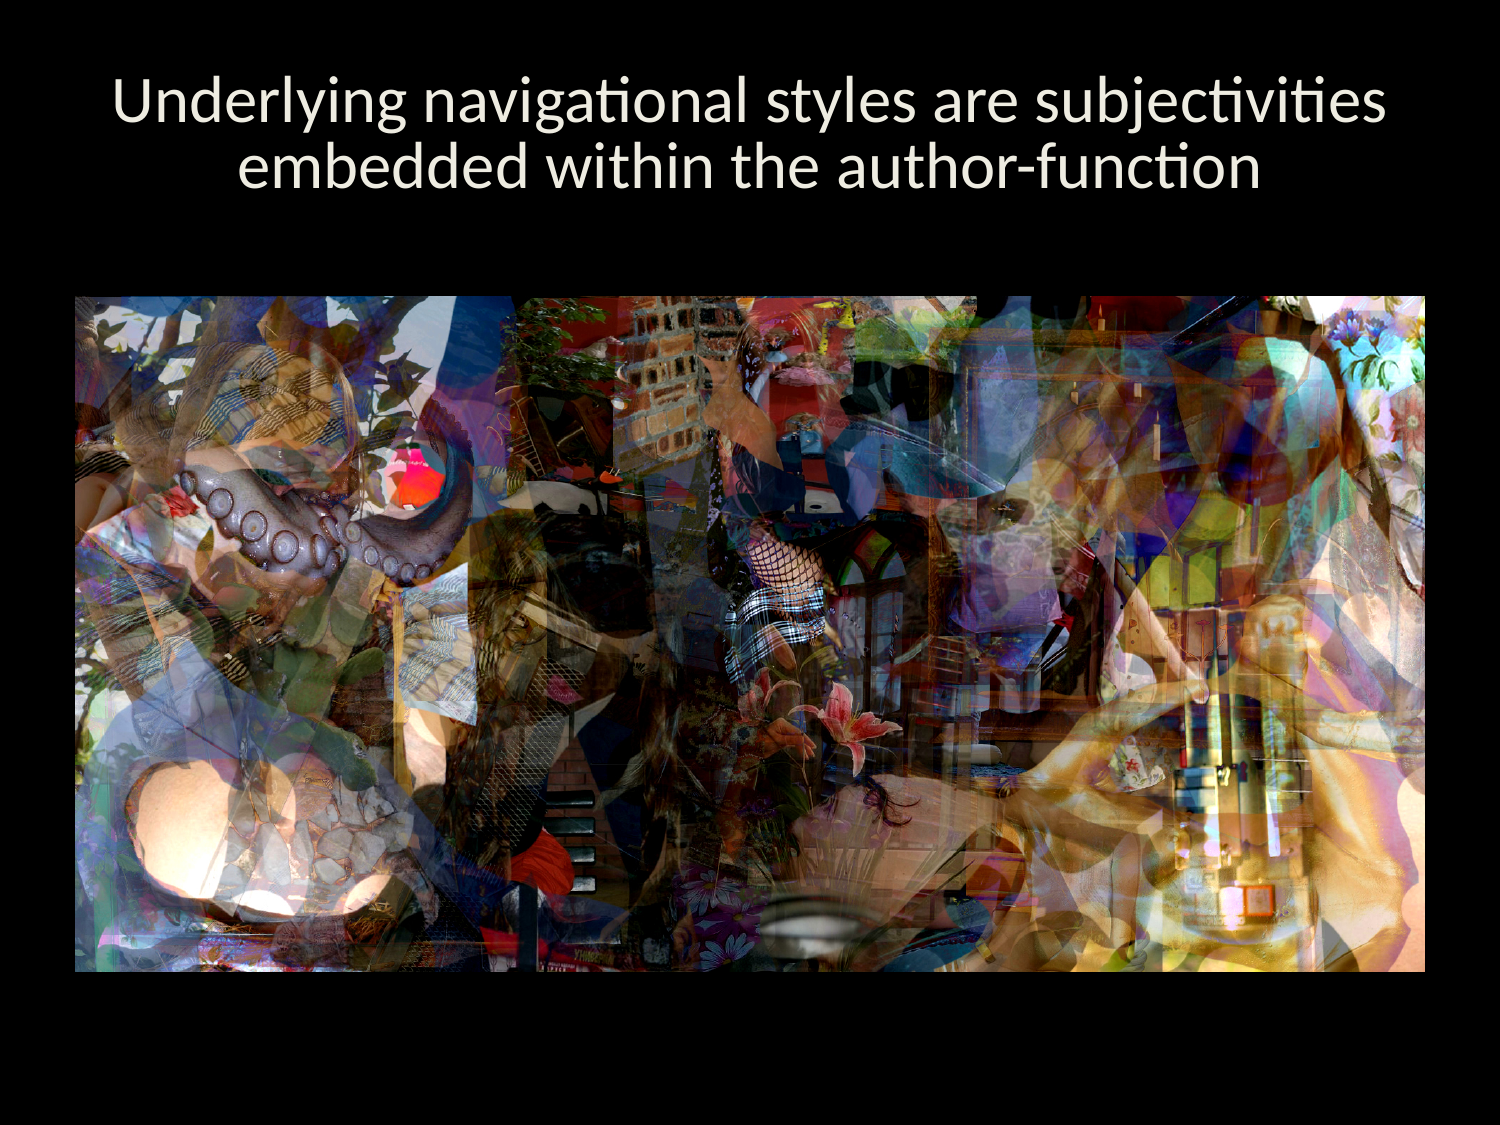

# Underlying navigational styles are subjectivities embedded within the author-function